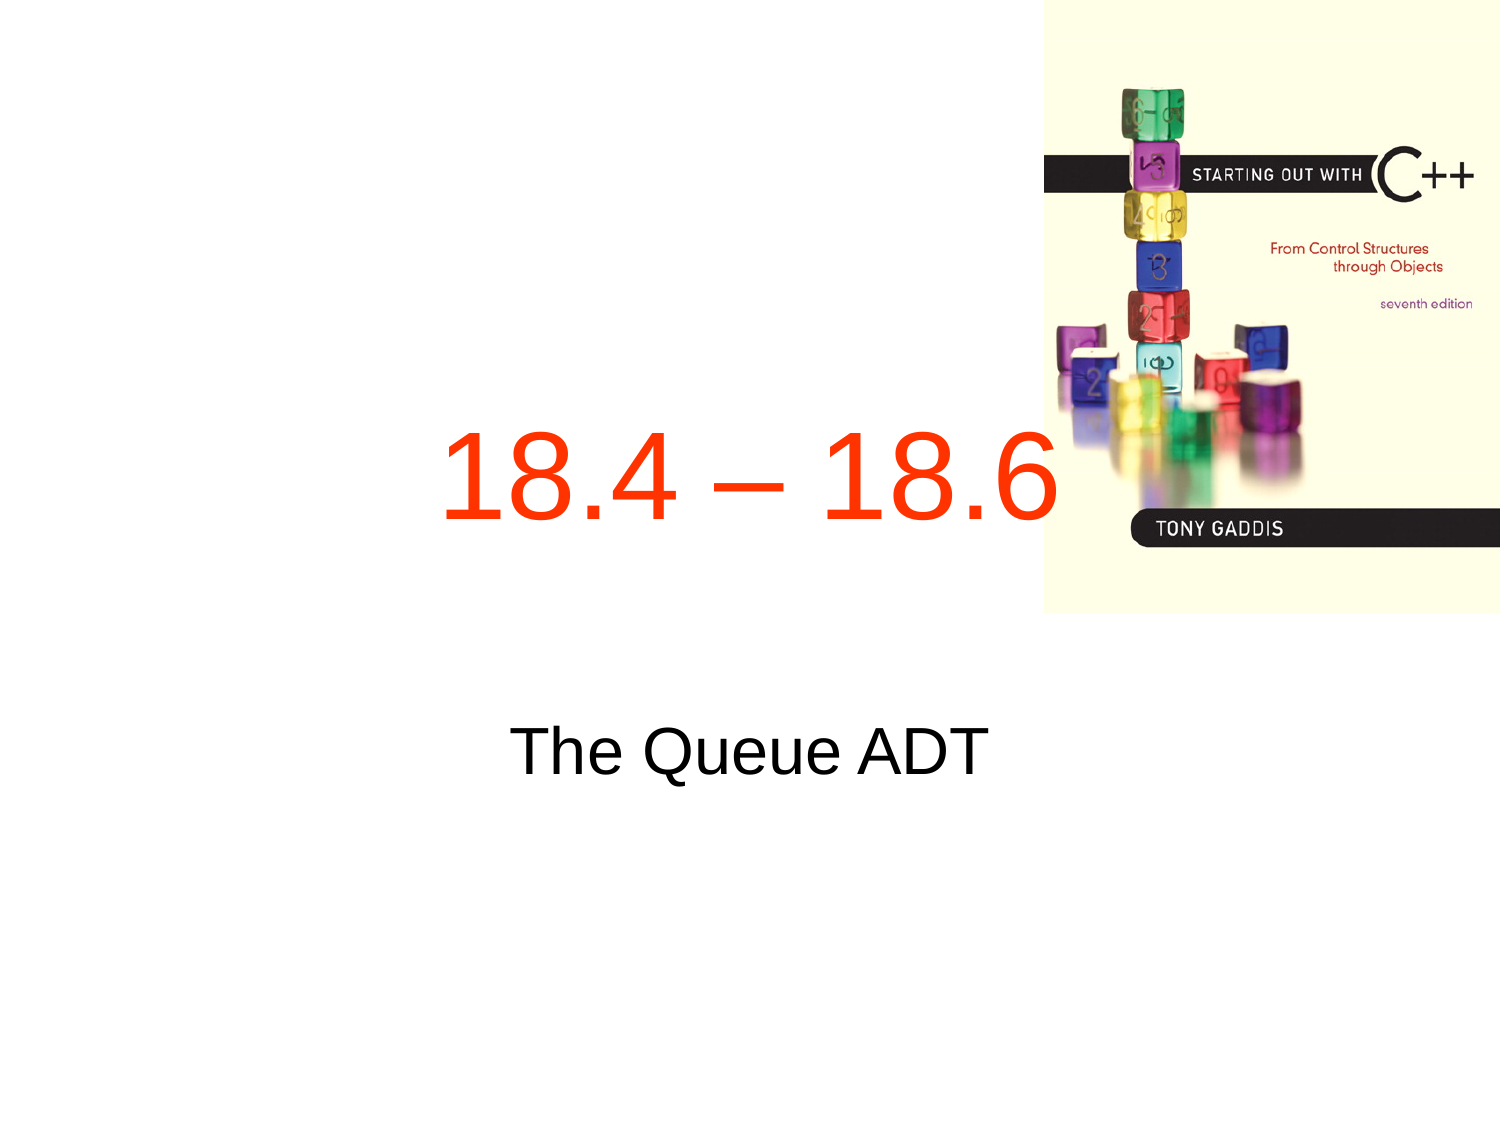

# 18.4 – 18.6
The Queue ADT